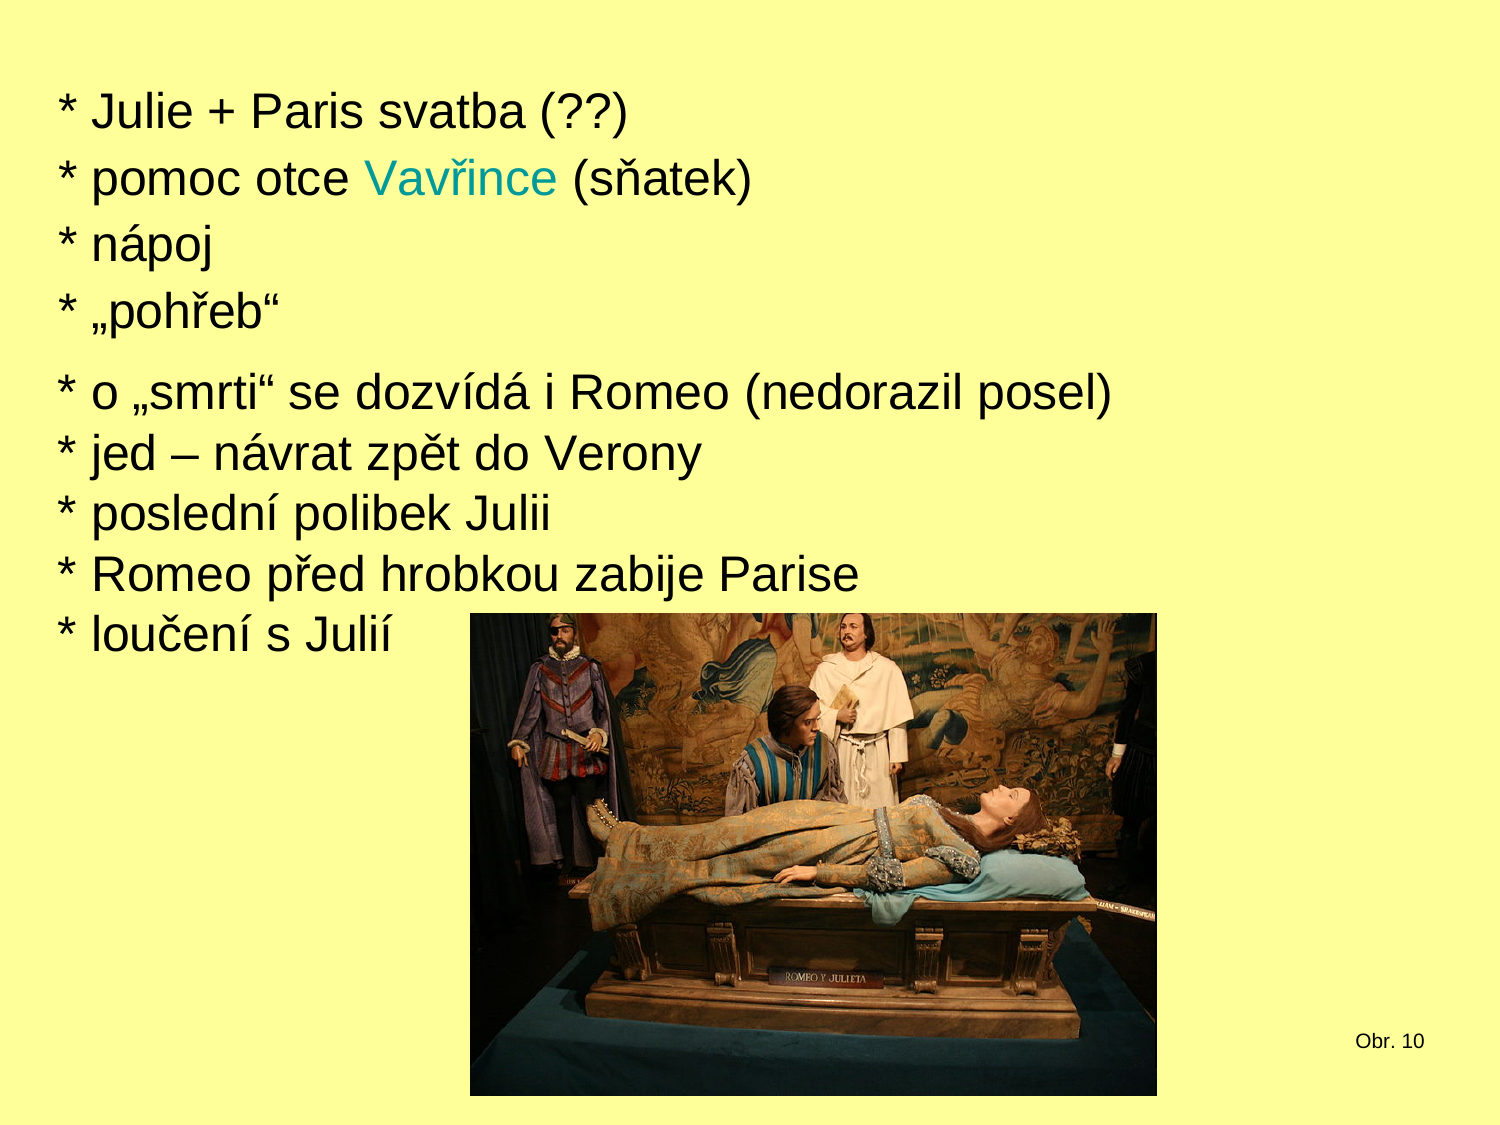

# * Julie + Paris svatba (??)
* pomoc otce Vavřince (sňatek)
* nápoj
* „pohřeb“
* o „smrti“ se dozvídá i Romeo (nedorazil posel)
* jed – návrat zpět do Verony
* poslední polibek Julii
* Romeo před hrobkou zabije Parise
* loučení s Julií
Obr. 10